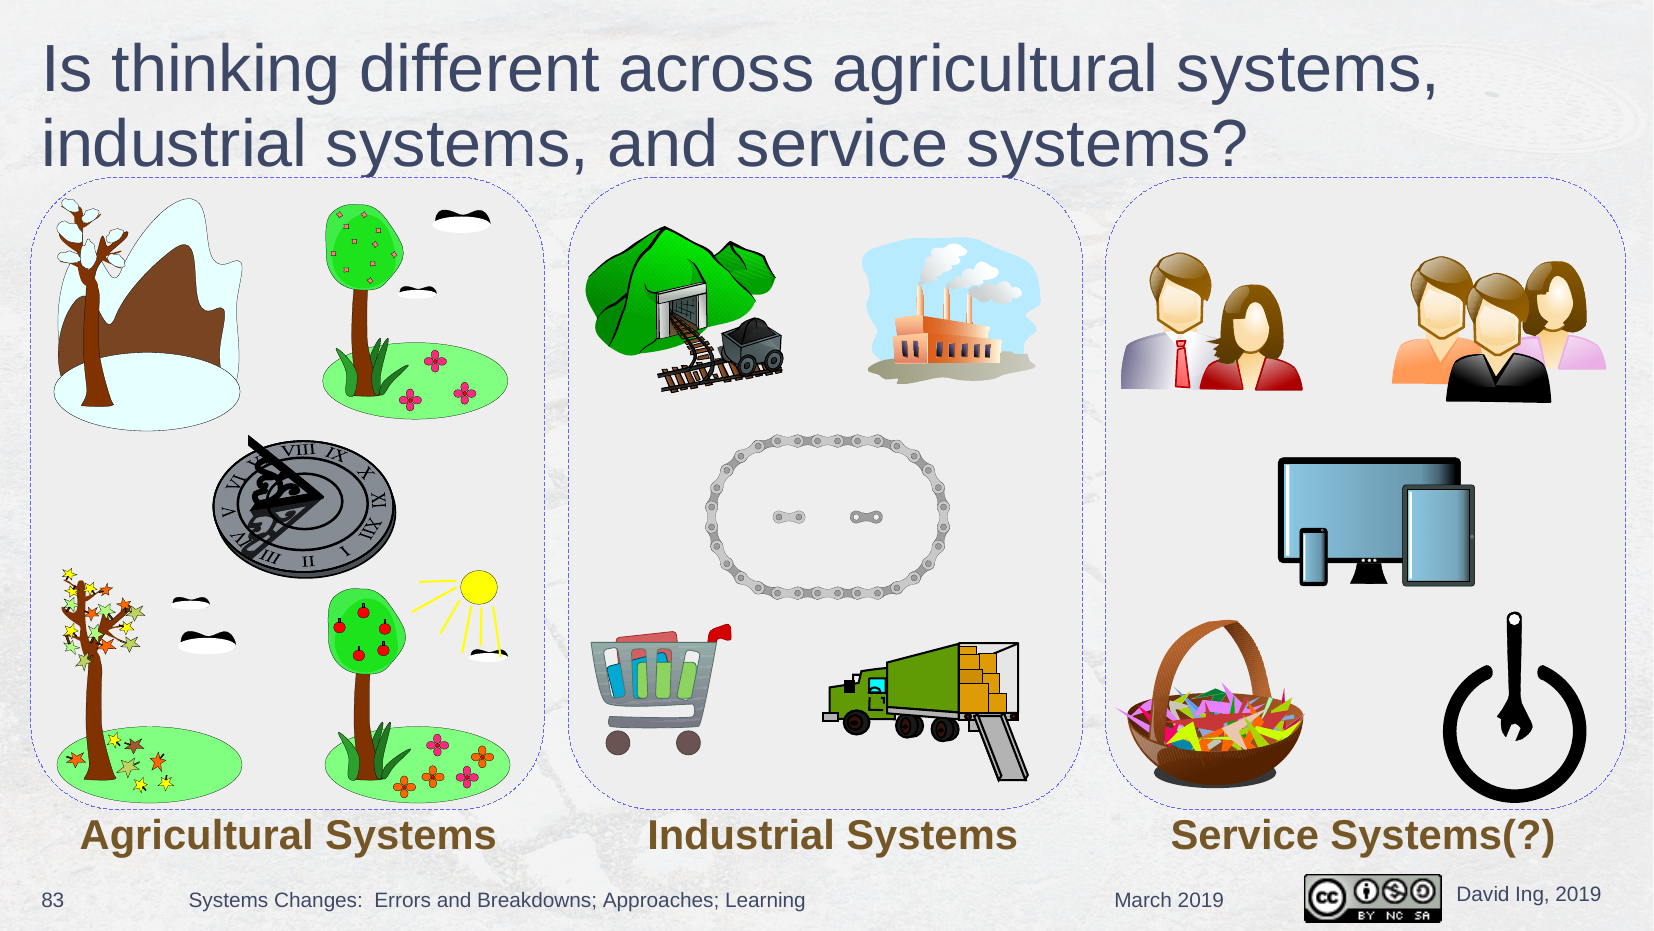

# Is thinking different across agricultural systems, industrial systems, and service systems?
Agricultural Systems
Industrial Systems
Service Systems(?)
Systems Changes: Errors and Breakdowns; Approaches; Learning
March 2019